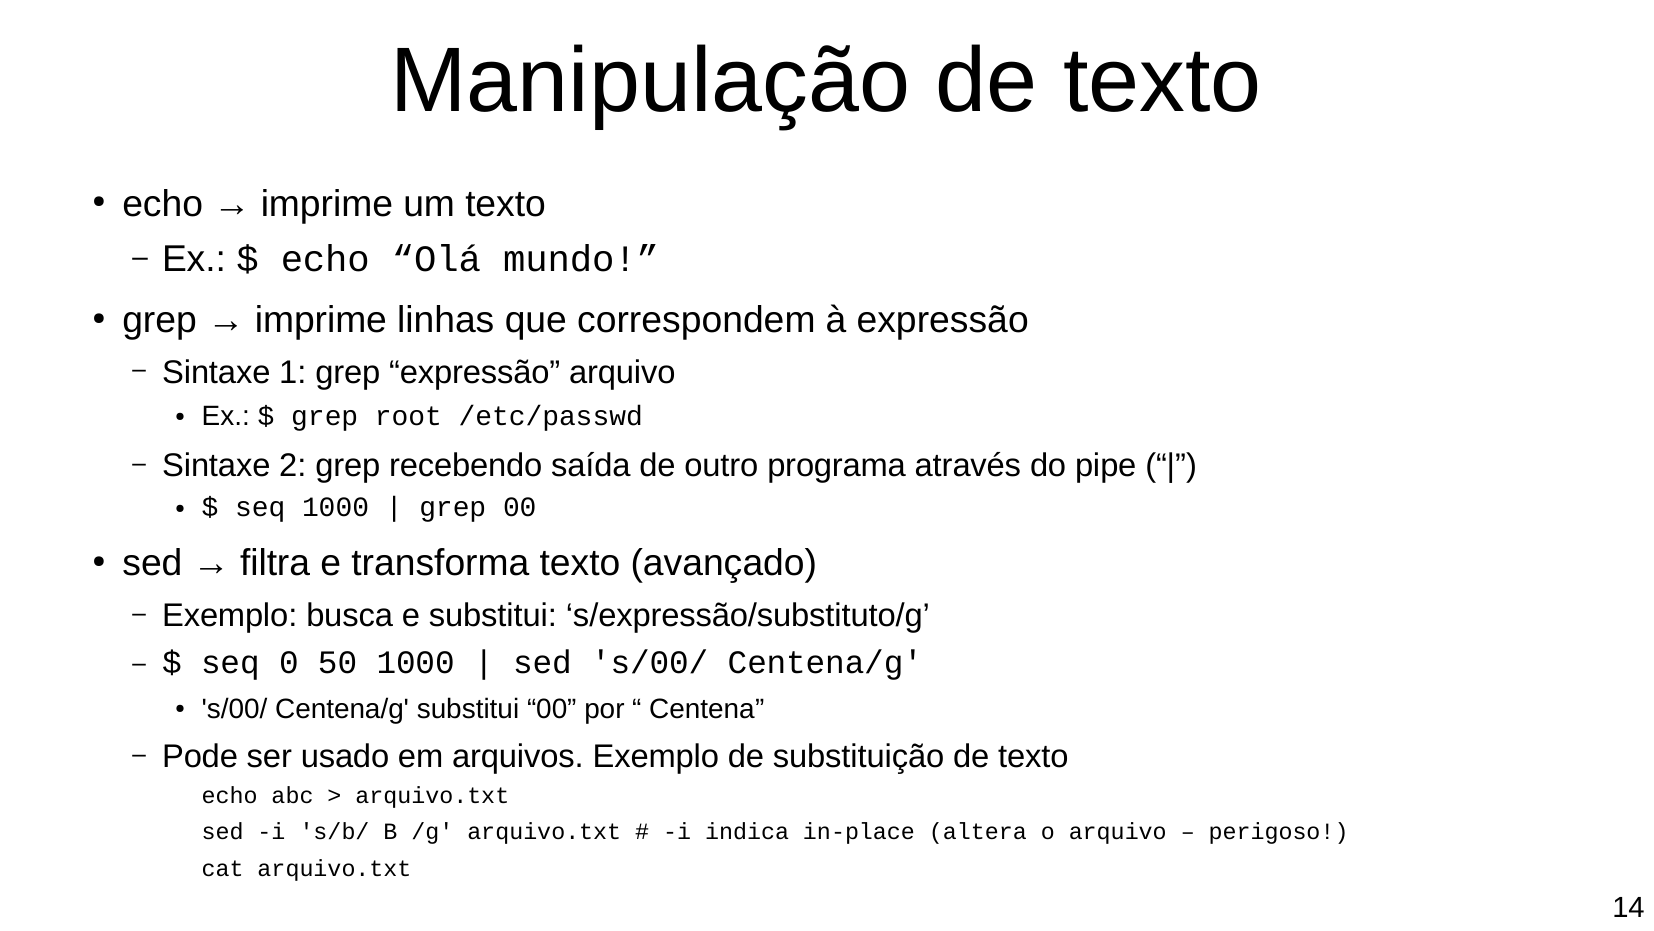

# Manipulação de texto
echo → imprime um texto
Ex.: $ echo “Olá mundo!”
grep → imprime linhas que correspondem à expressão
Sintaxe 1: grep “expressão” arquivo
Ex.: $ grep root /etc/passwd
Sintaxe 2: grep recebendo saída de outro programa através do pipe (“|”)
$ seq 1000 | grep 00
sed → filtra e transforma texto (avançado)
Exemplo: busca e substitui: ‘s/expressão/substituto/g’
$ seq 0 50 1000 | sed 's/00/ Centena/g'
's/00/ Centena/g' substitui “00” por “ Centena”
Pode ser usado em arquivos. Exemplo de substituição de texto
echo abc > arquivo.txt
sed -i 's/b/ B /g' arquivo.txt # -i indica in-place (altera o arquivo – perigoso!)
cat arquivo.txt